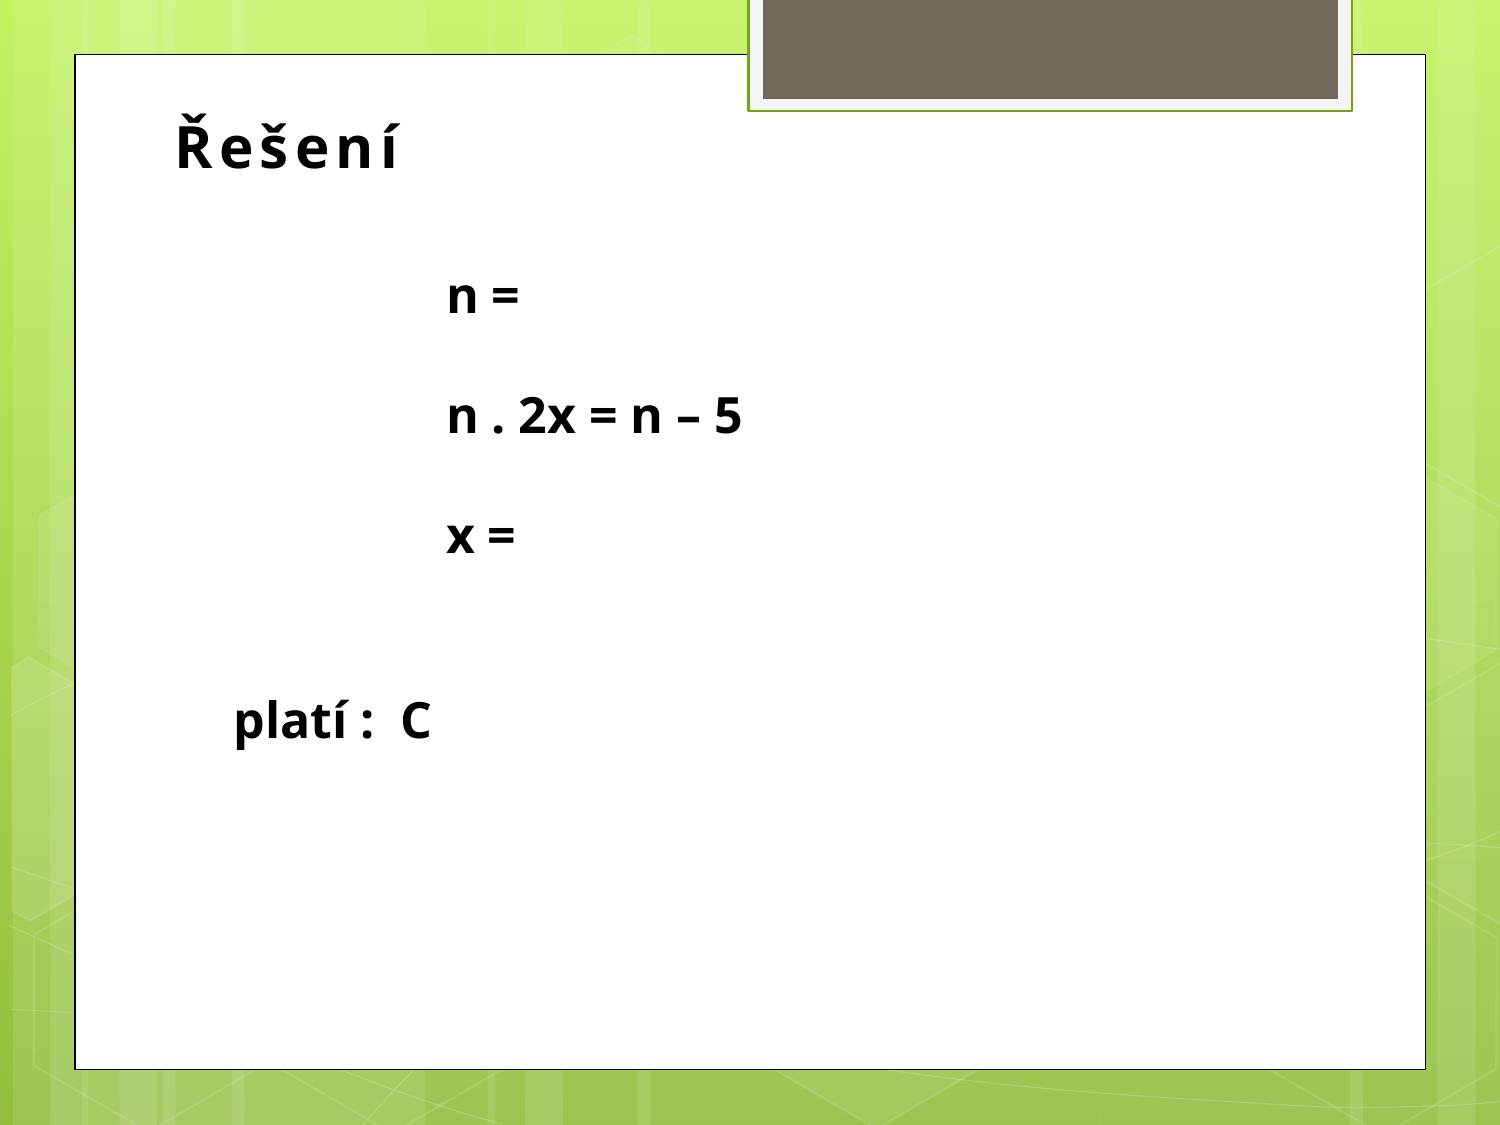

# Řešení
n =
n . 2x = n – 5
x =
platí : C